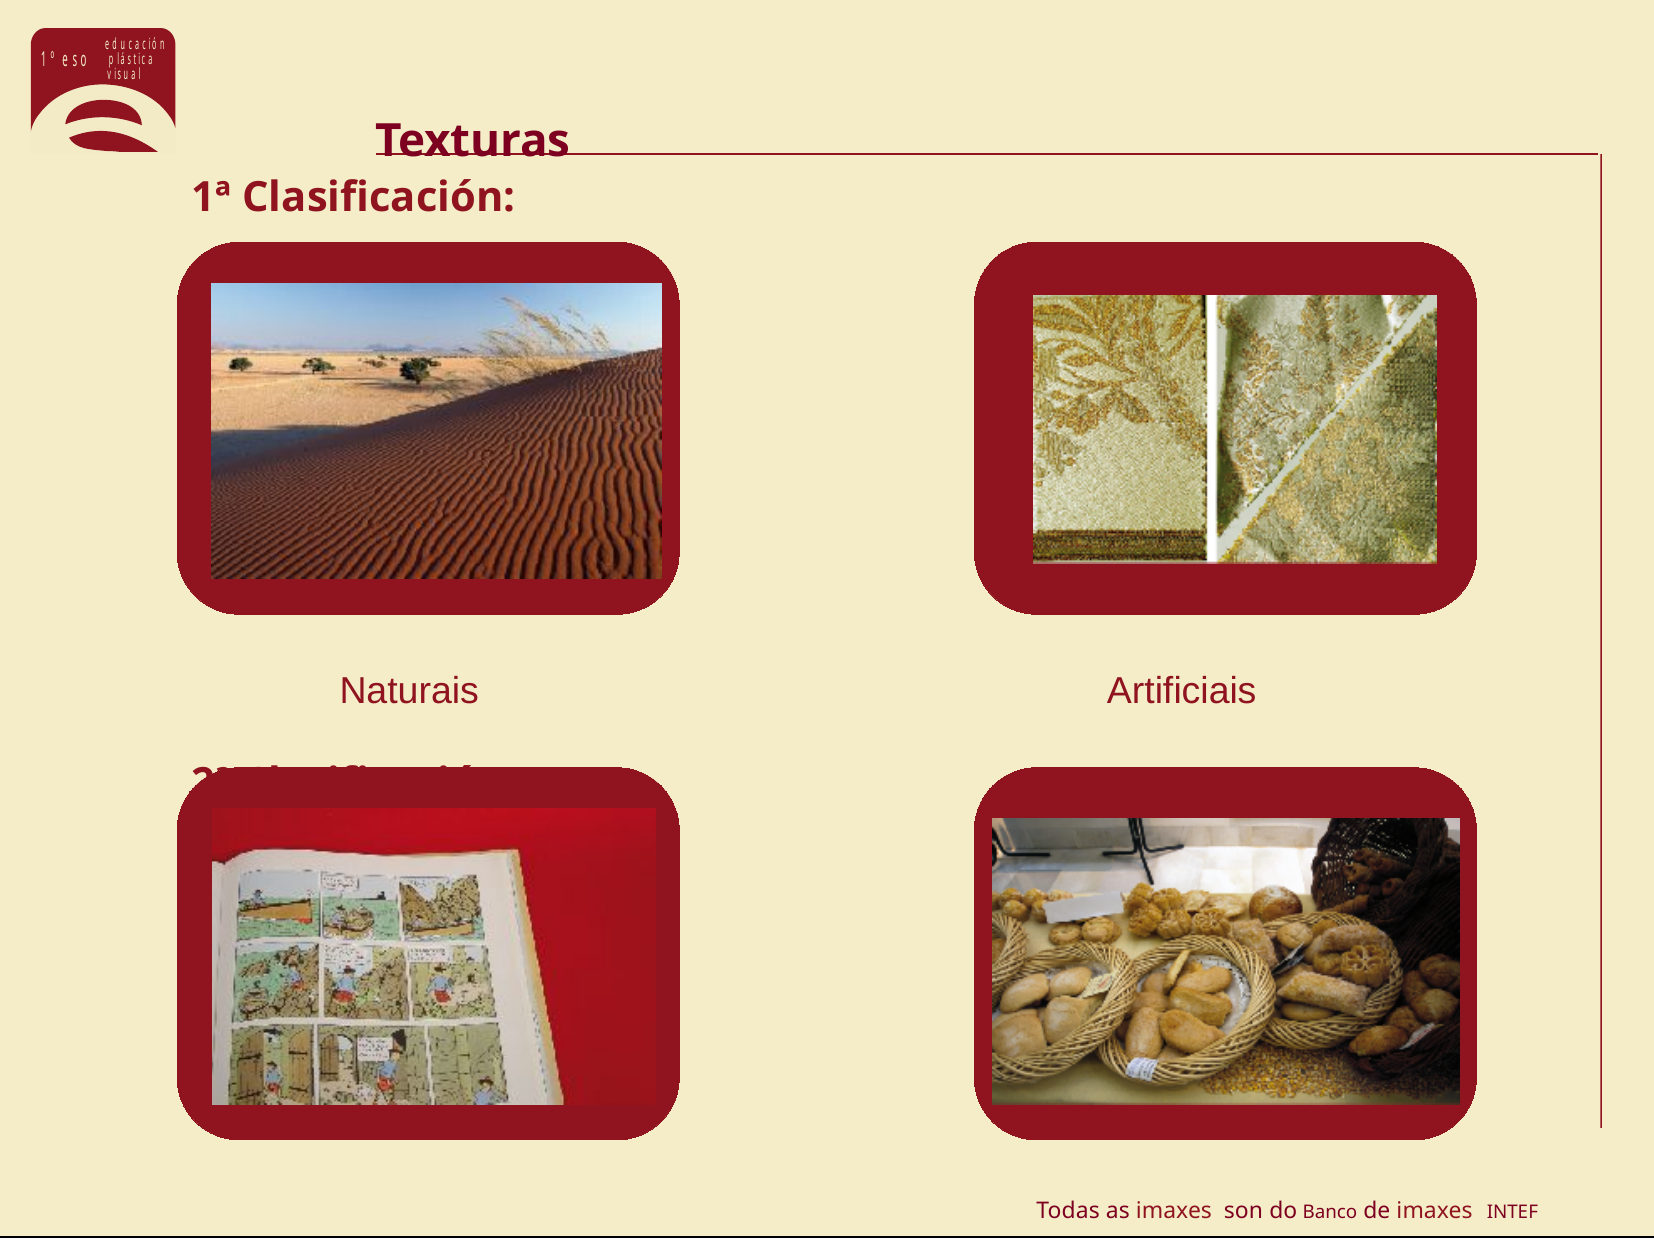

Texturas
1ª Clasificación:
		Naturais									 Artificiais
2ª Clasificación:
		Visuais 									Táctiles
#
Todas as imaxes son do Banco de imaxes INTEF